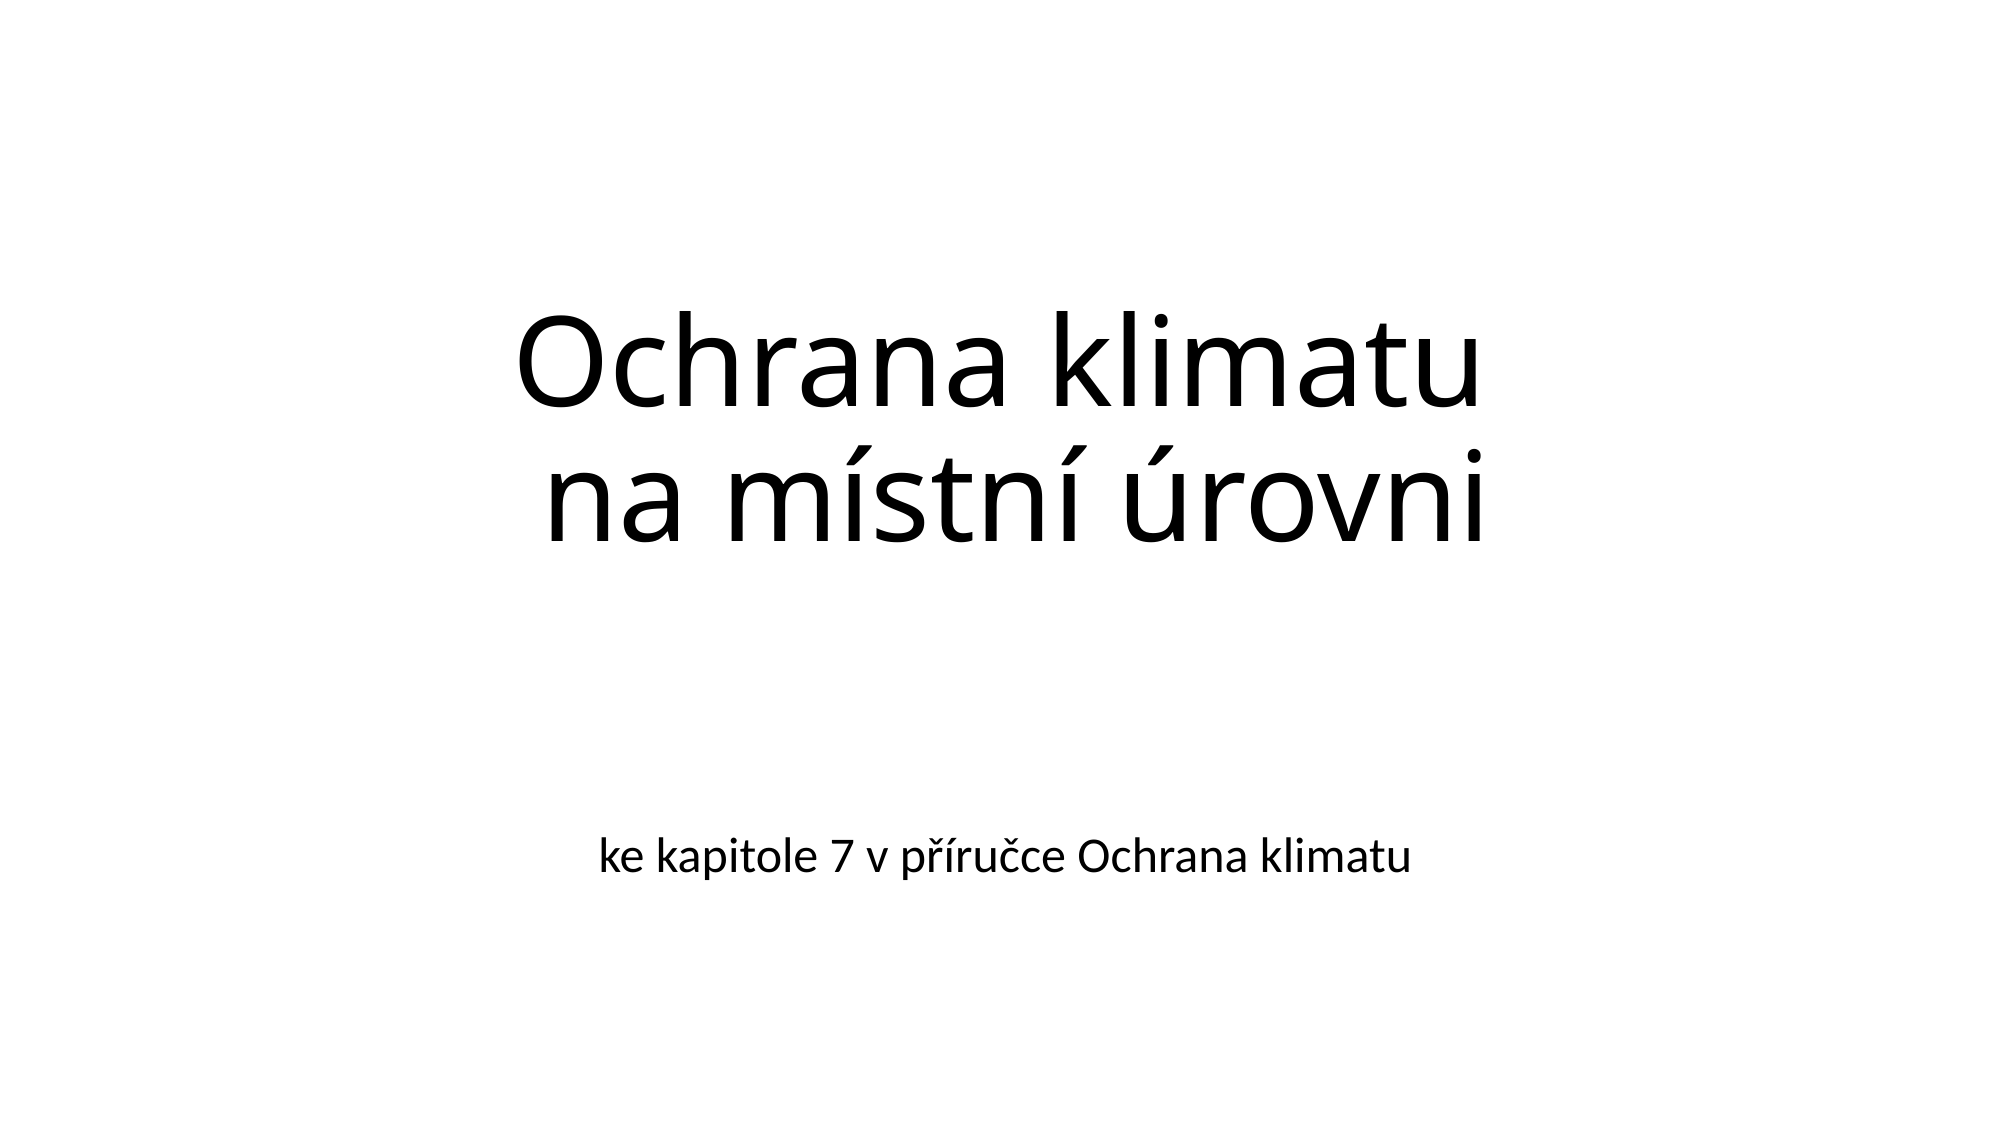

# Ochrana klimatu na místní úrovni
 ke kapitole 7 v příručce Ochrana klimatu